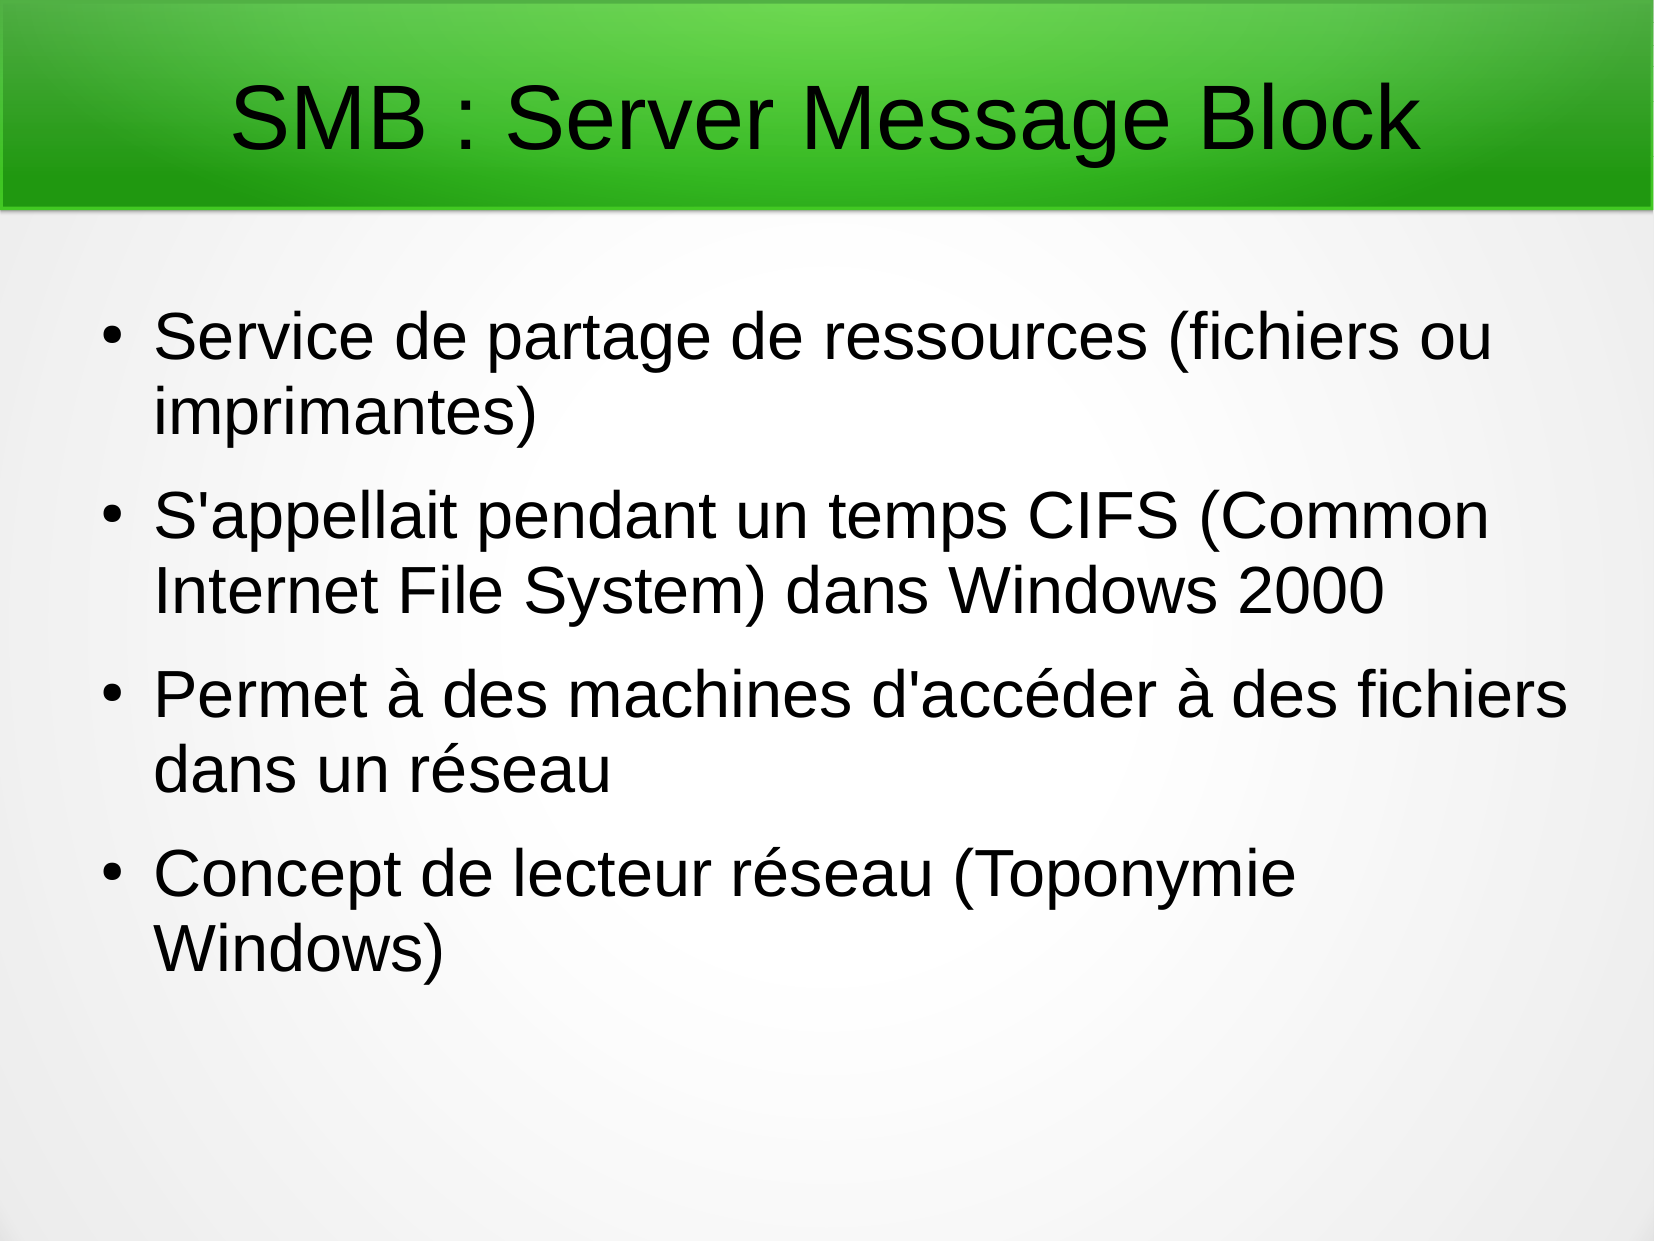

# SMB : Server Message Block
Service de partage de ressources (fichiers ou imprimantes)
S'appellait pendant un temps CIFS (Common Internet File System) dans Windows 2000
Permet à des machines d'accéder à des fichiers dans un réseau
Concept de lecteur réseau (Toponymie Windows)